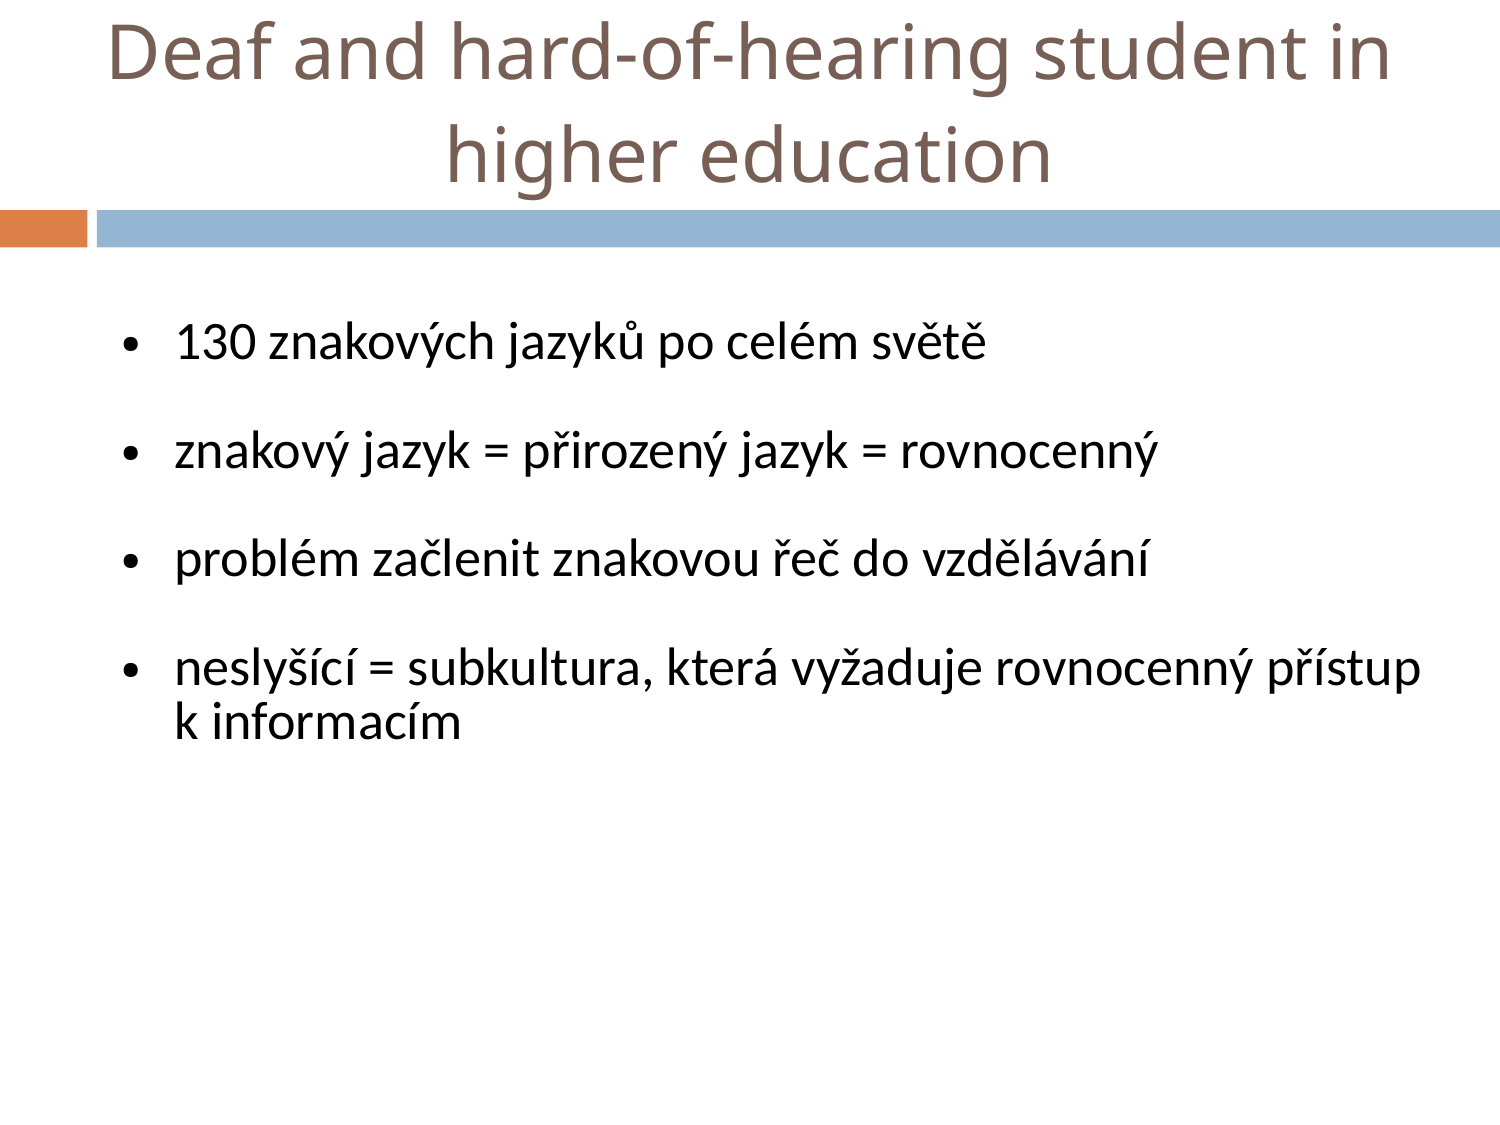

# Arnfinn Vonen: The language situation of Deaf and hard-of-hearing student in higher education
130 znakových jazyků po celém světě
znakový jazyk = přirozený jazyk = rovnocenný
problém začlenit znakovou řeč do vzdělávání
neslyšící = subkultura, která vyžaduje rovnocenný přístup k informacím